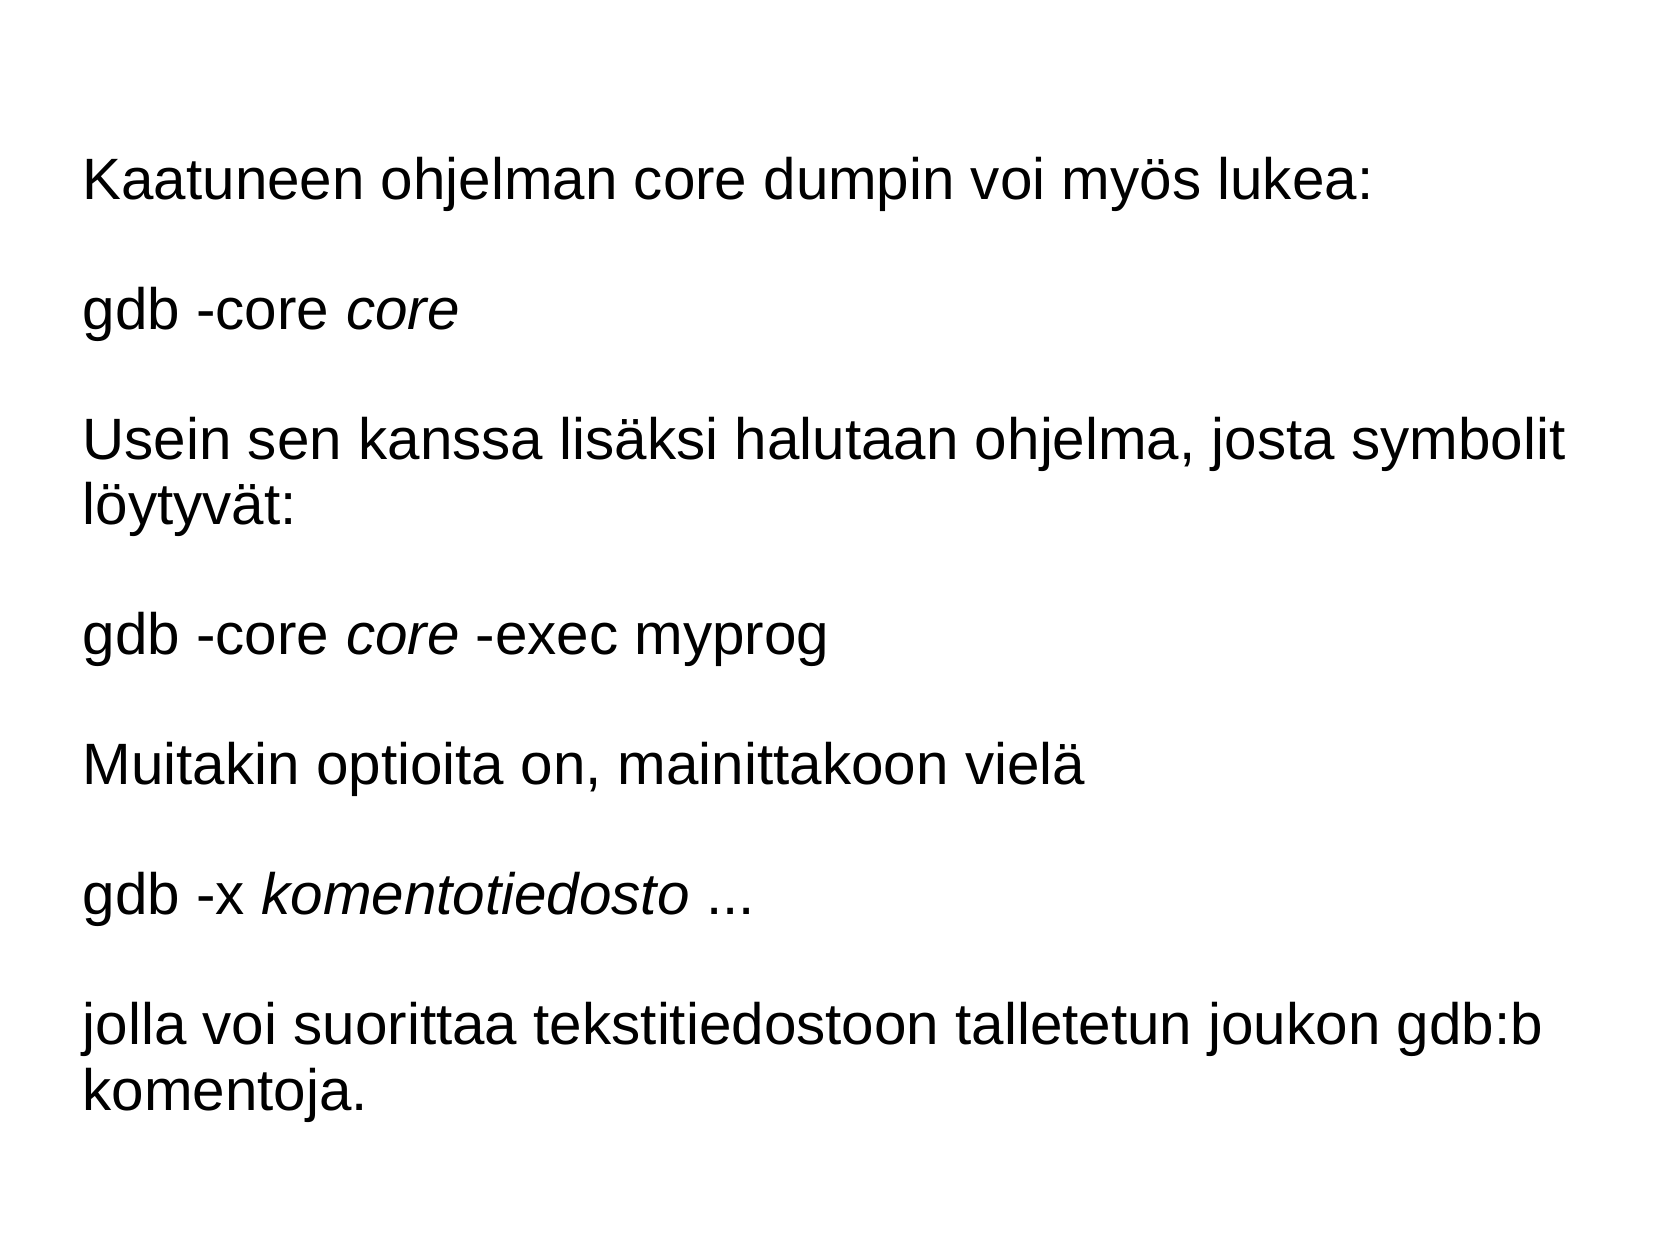

Kaatuneen ohjelman core dumpin voi myös lukea:
gdb -core core
Usein sen kanssa lisäksi halutaan ohjelma, josta symbolit löytyvät:
gdb -core core -exec myprog
Muitakin optioita on, mainittakoon vielä
gdb -x komentotiedosto ...
jolla voi suorittaa tekstitiedostoon talletetun joukon gdb:b komentoja.